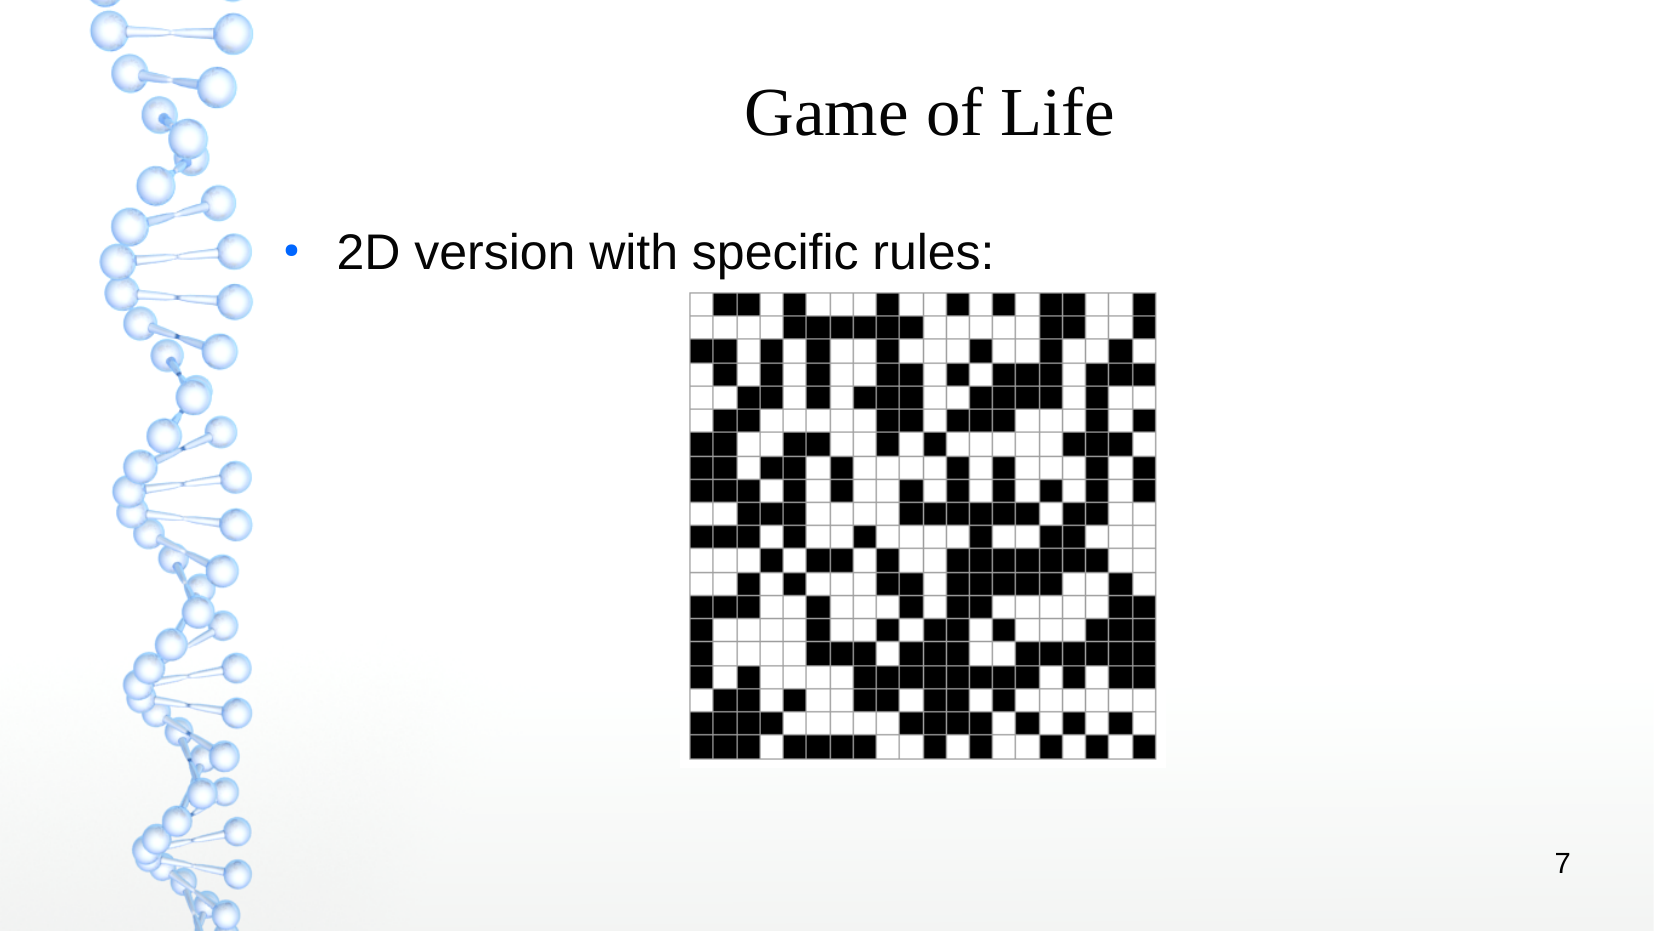

# Game of Life
2D version with specific rules:
7